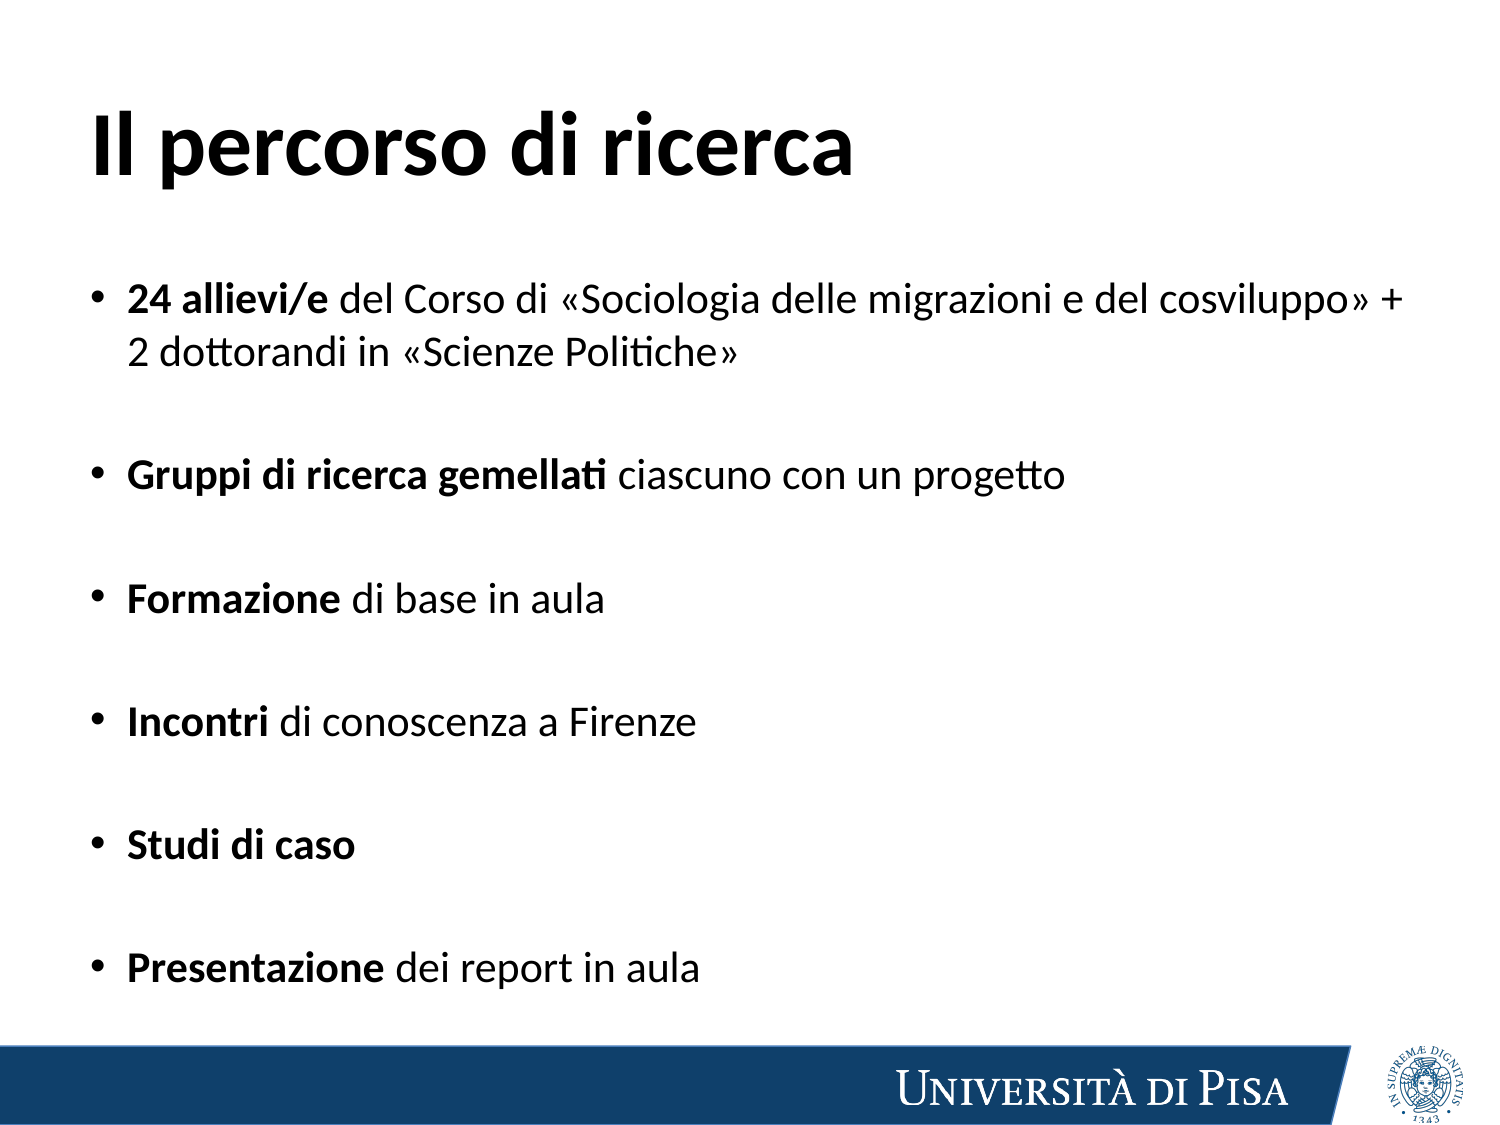

# Il percorso di ricerca
24 allievi/e del Corso di «Sociologia delle migrazioni e del cosviluppo» + 2 dottorandi in «Scienze Politiche»
Gruppi di ricerca gemellati ciascuno con un progetto
Formazione di base in aula
Incontri di conoscenza a Firenze
Studi di caso
Presentazione dei report in aula